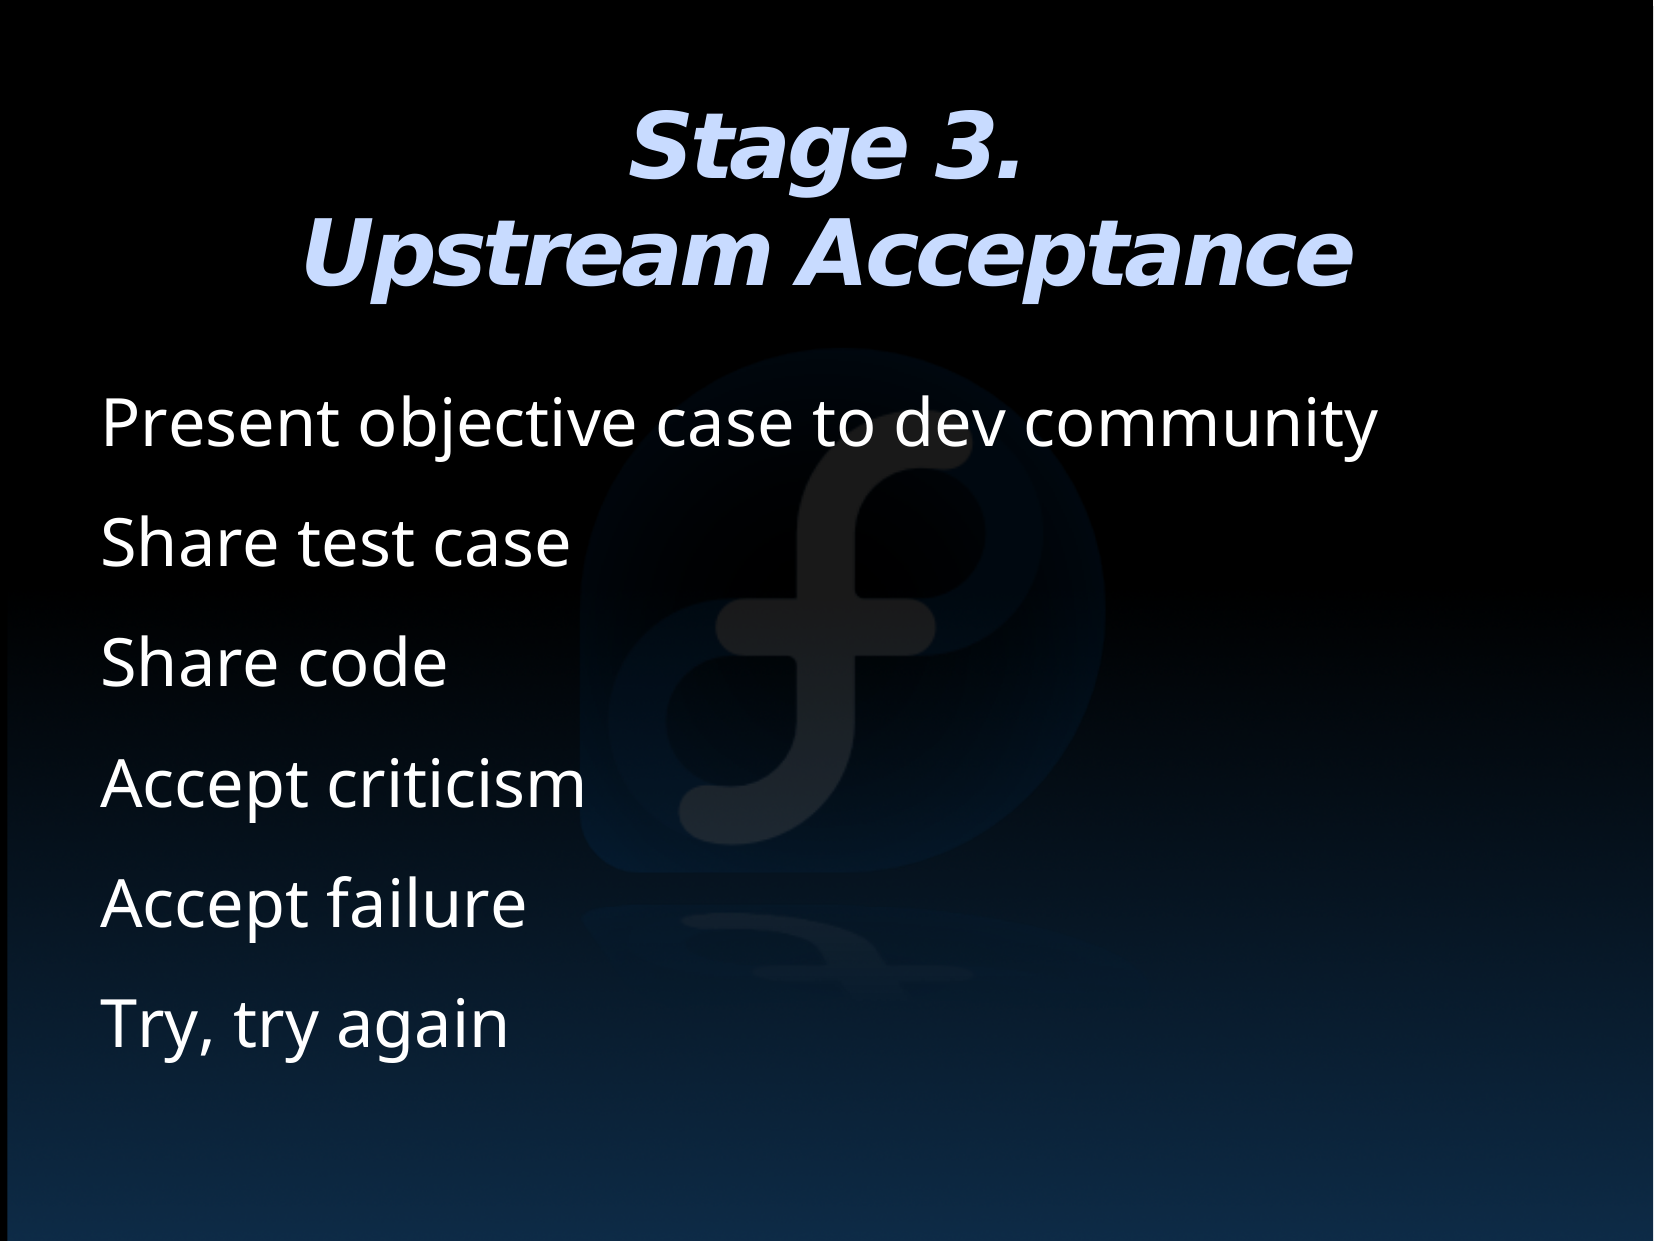

# Stage 3. Upstream Acceptance
Present objective case to dev community
Share test case
Share code
Accept criticism
Accept failure
Try, try again